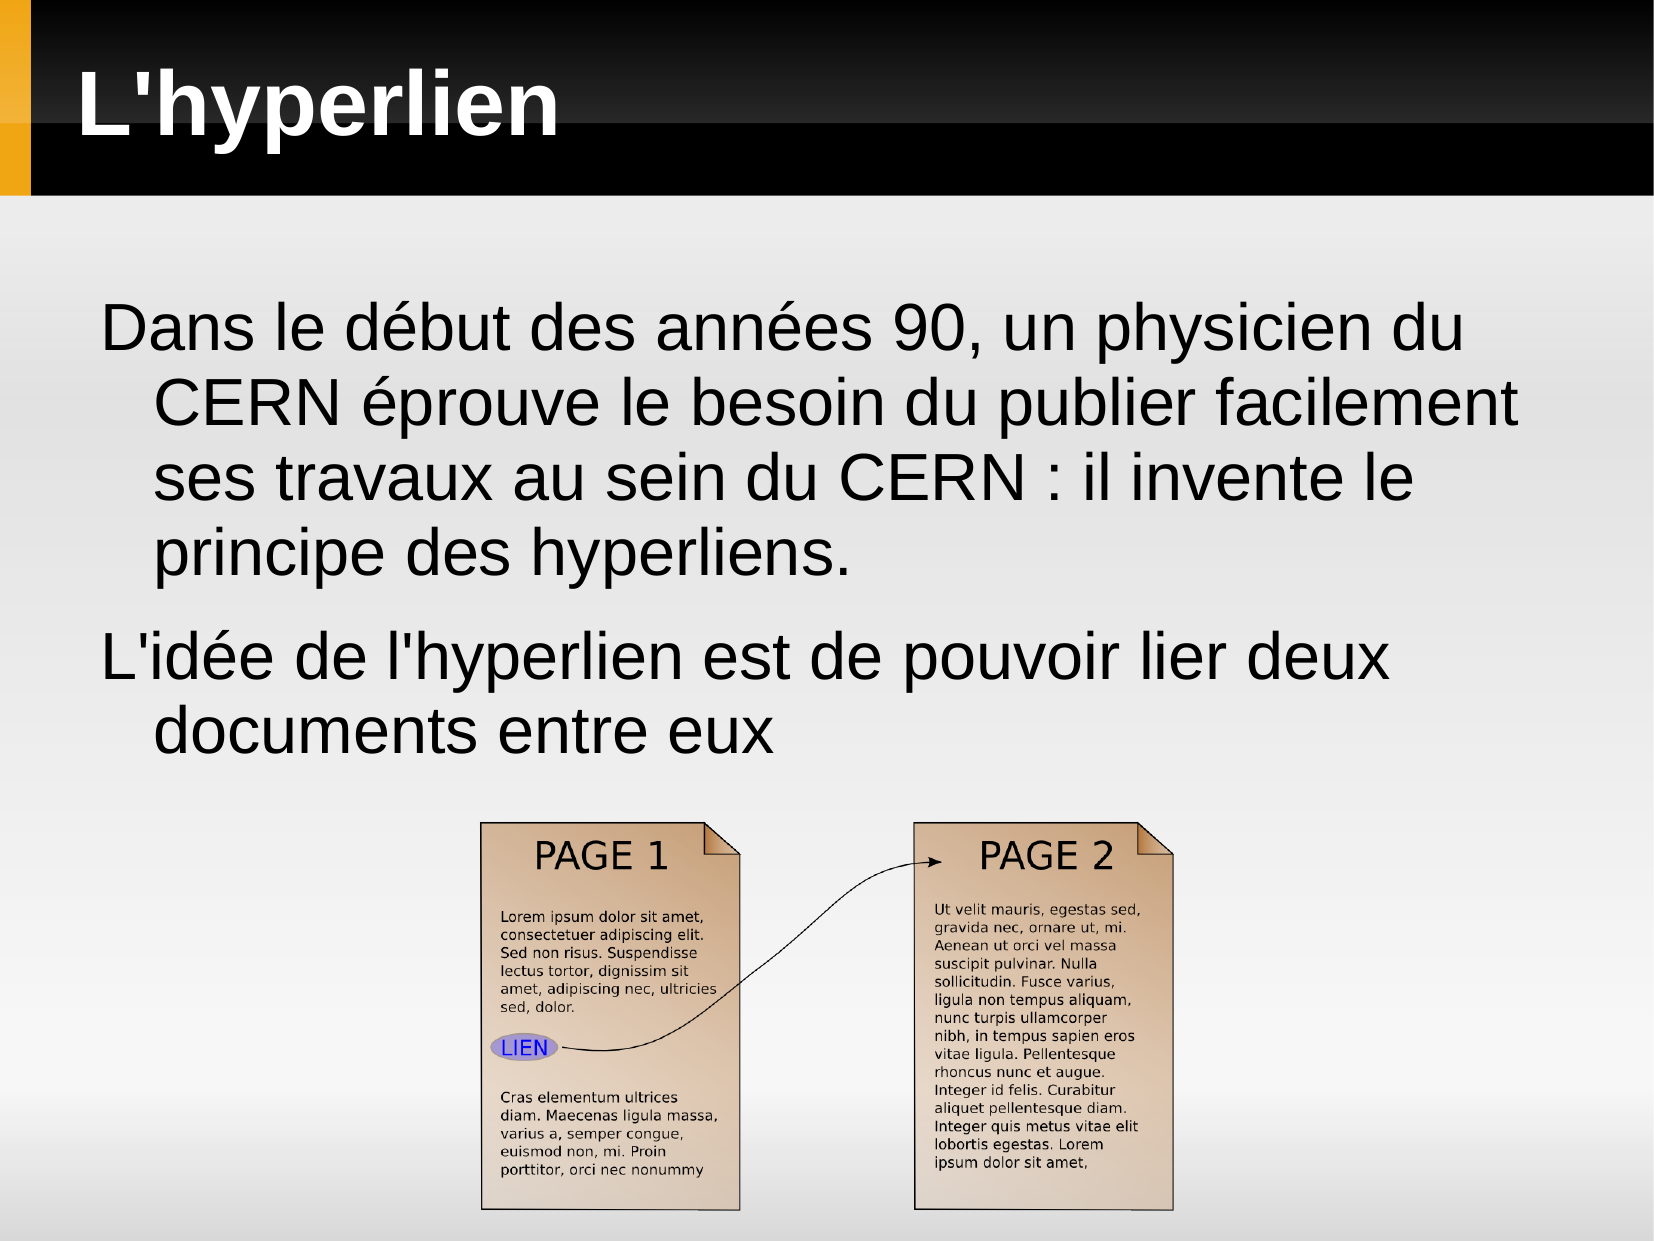

# L'hyperlien
Dans le début des années 90, un physicien du CERN éprouve le besoin du publier facilement ses travaux au sein du CERN : il invente le principe des hyperliens.
L'idée de l'hyperlien est de pouvoir lier deux documents entre eux